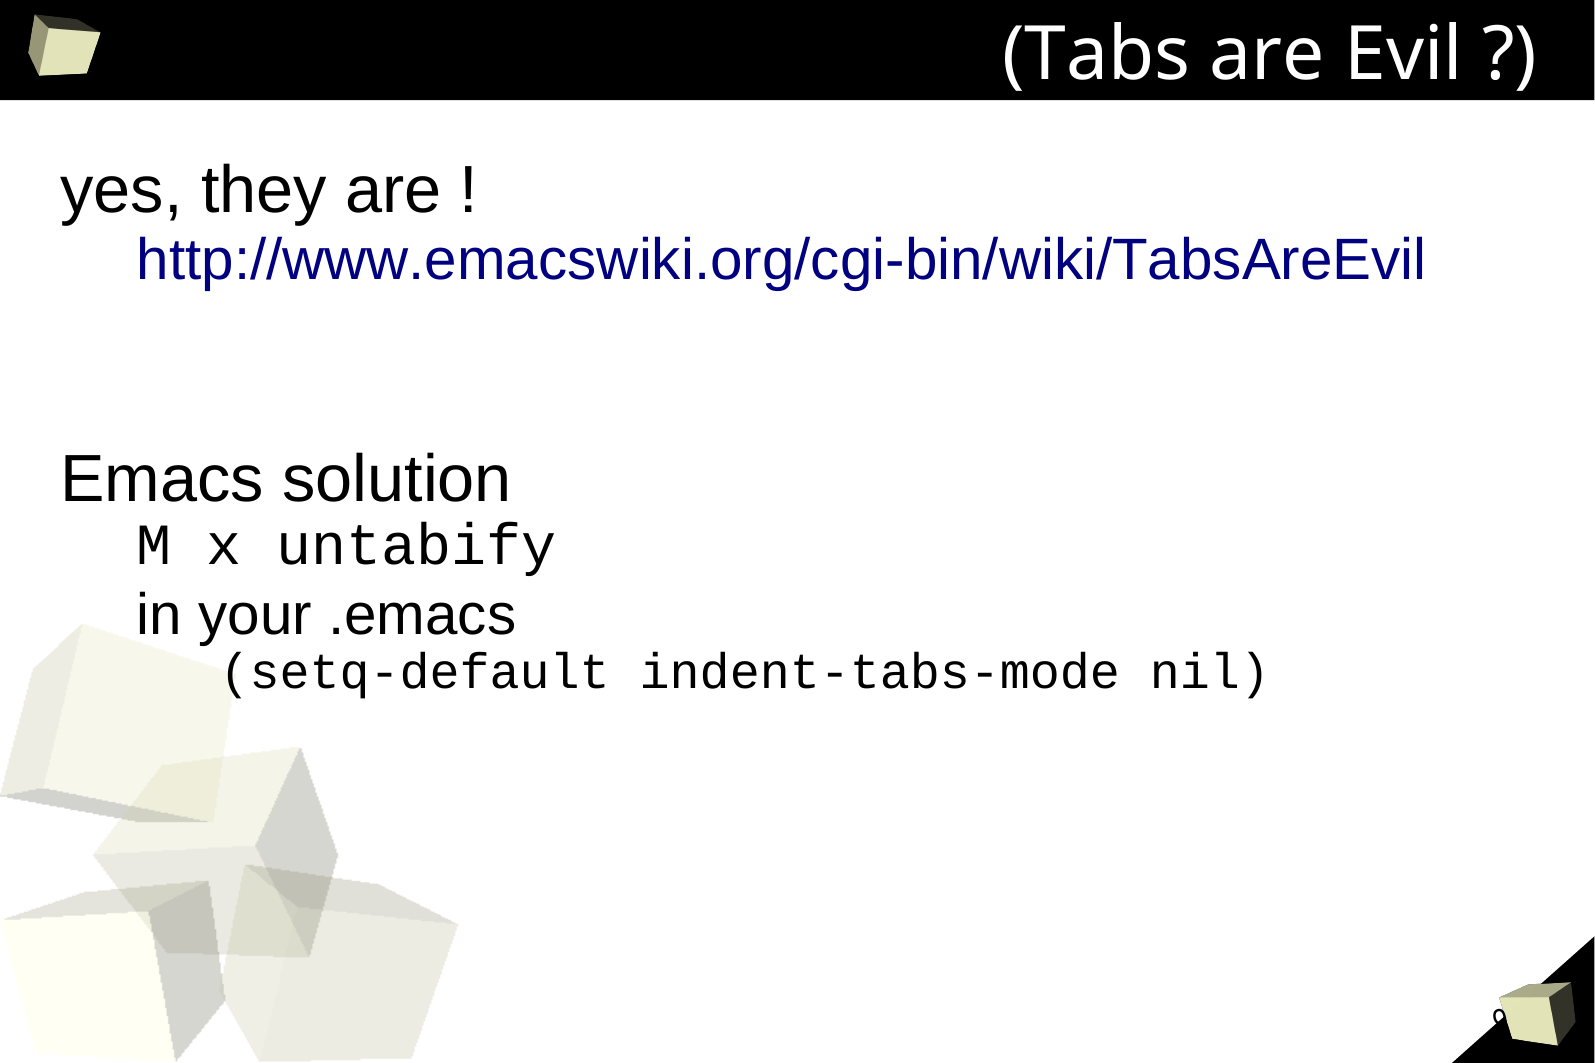

# (Tabs are Evil ?)
yes, they are !
http://www.emacswiki.org/cgi-bin/wiki/TabsAreEvil
Emacs solution
M x untabify
in your .emacs
(setq-default indent-tabs-mode nil)